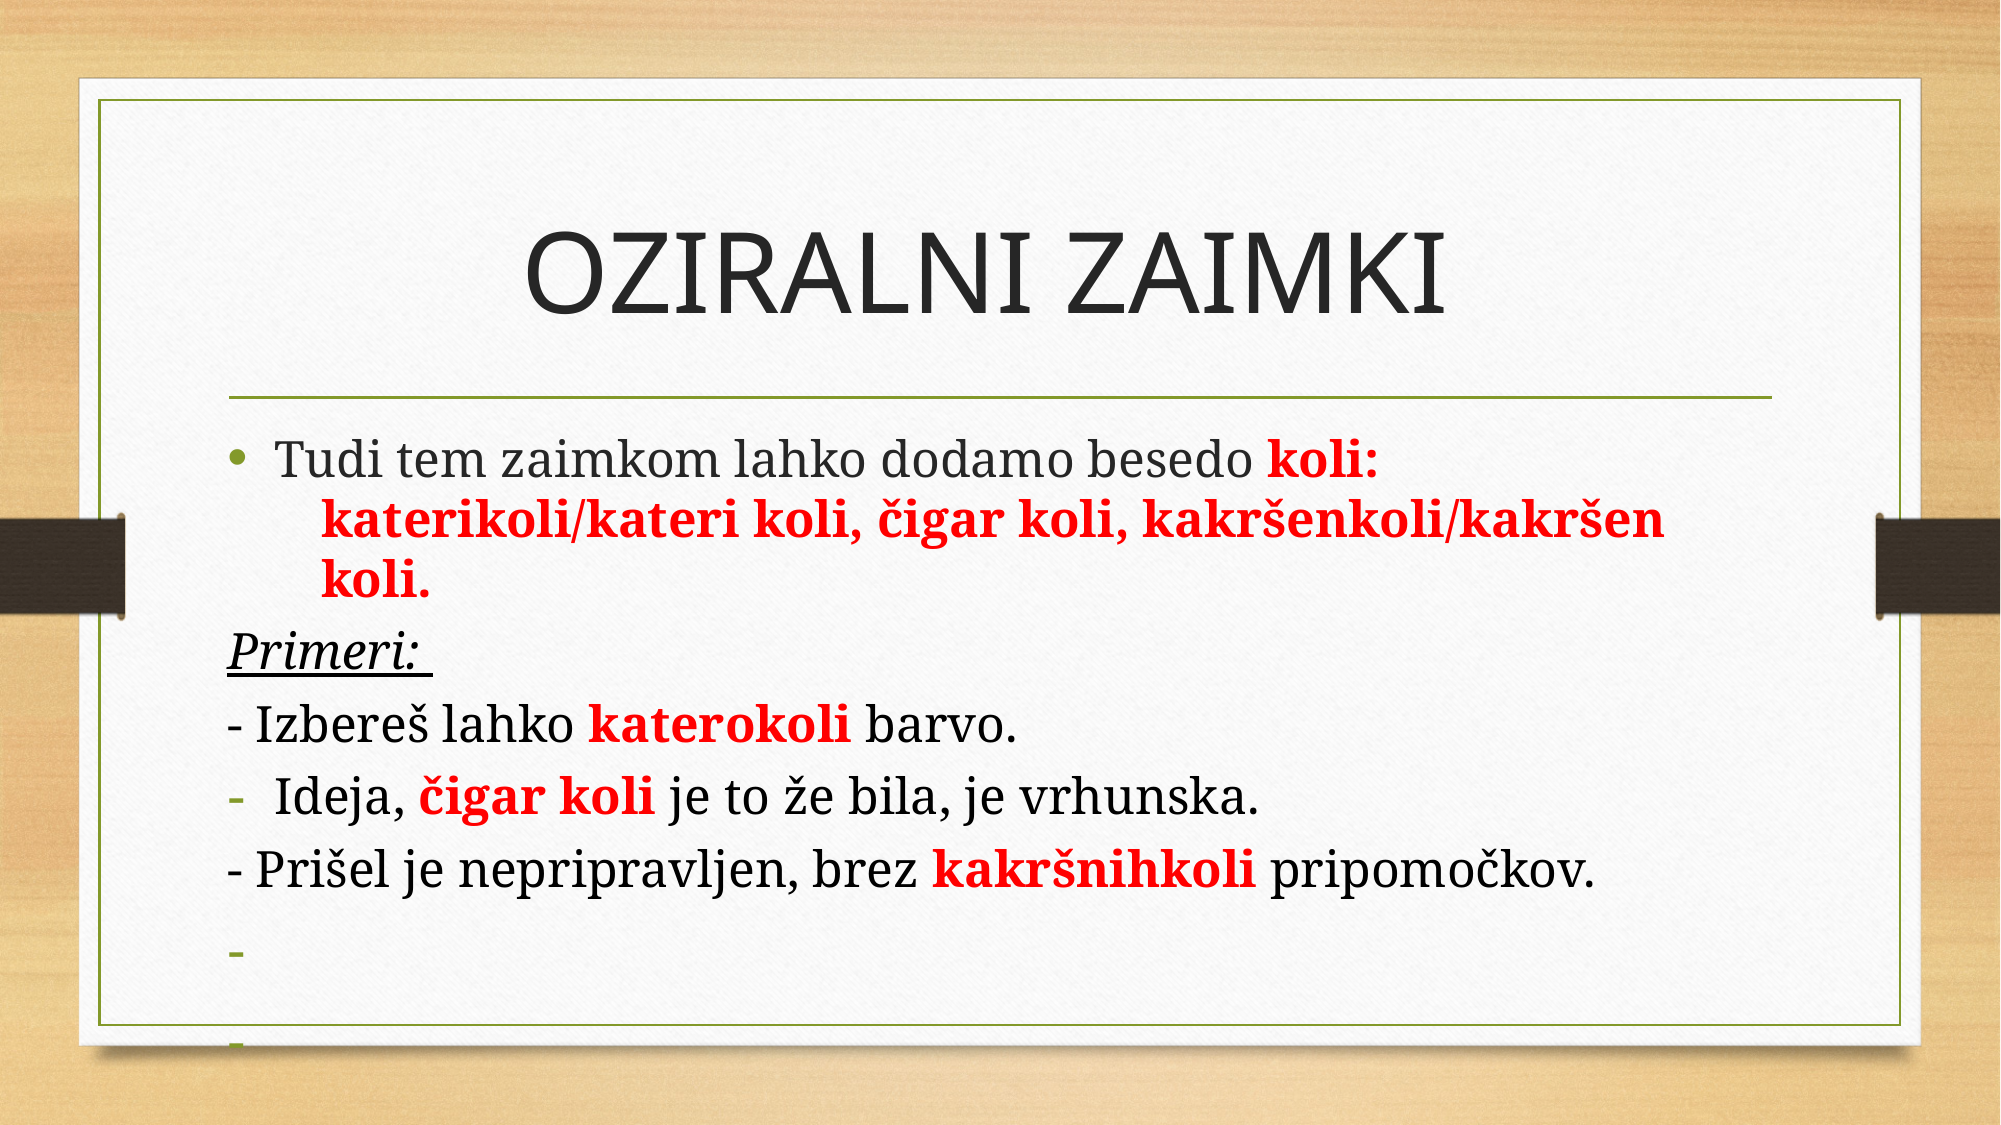

# OZIRALNI ZAIMKI
Tudi tem zaimkom lahko dodamo besedo koli: katerikoli/kateri koli, čigar koli, kakršenkoli/kakršen koli.
Primeri:
- Izbereš lahko katerokoli barvo.
Ideja, čigar koli je to že bila, je vrhunska.
- Prišel je nepripravljen, brez kakršnihkoli pripomočkov.